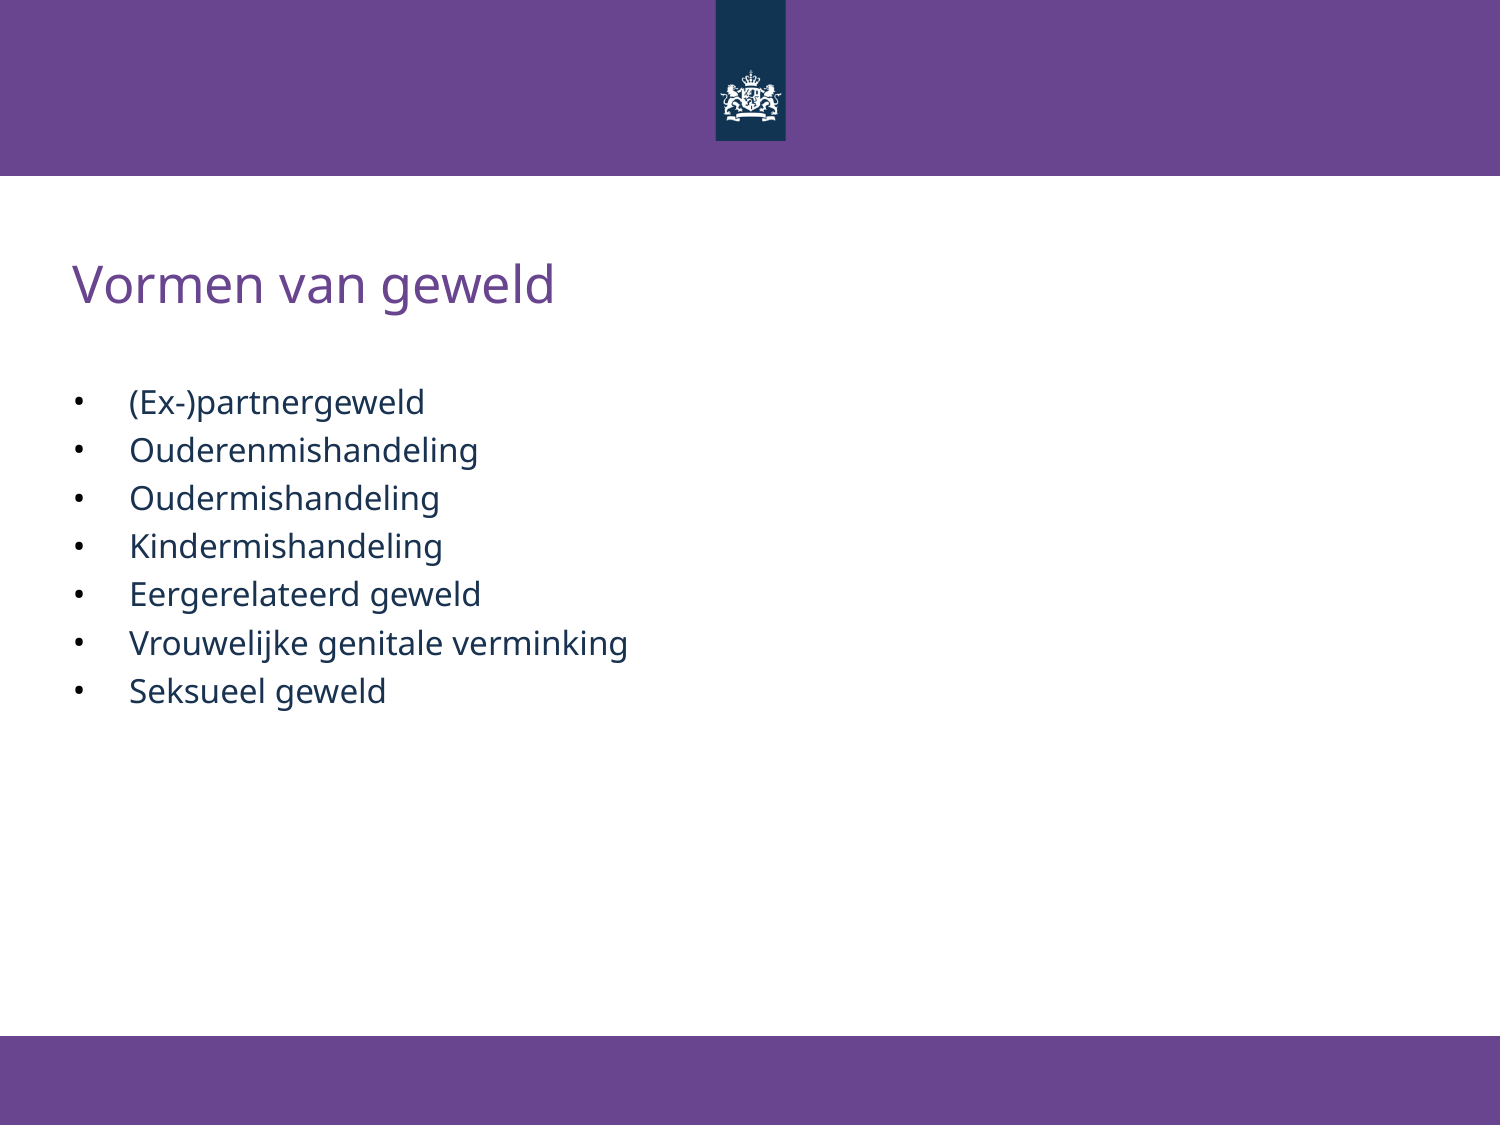

# Vormen van geweld
(Ex-)partnergeweld
Ouderenmishandeling
Oudermishandeling
Kindermishandeling
Eergerelateerd geweld
Vrouwelijke genitale verminking
Seksueel geweld